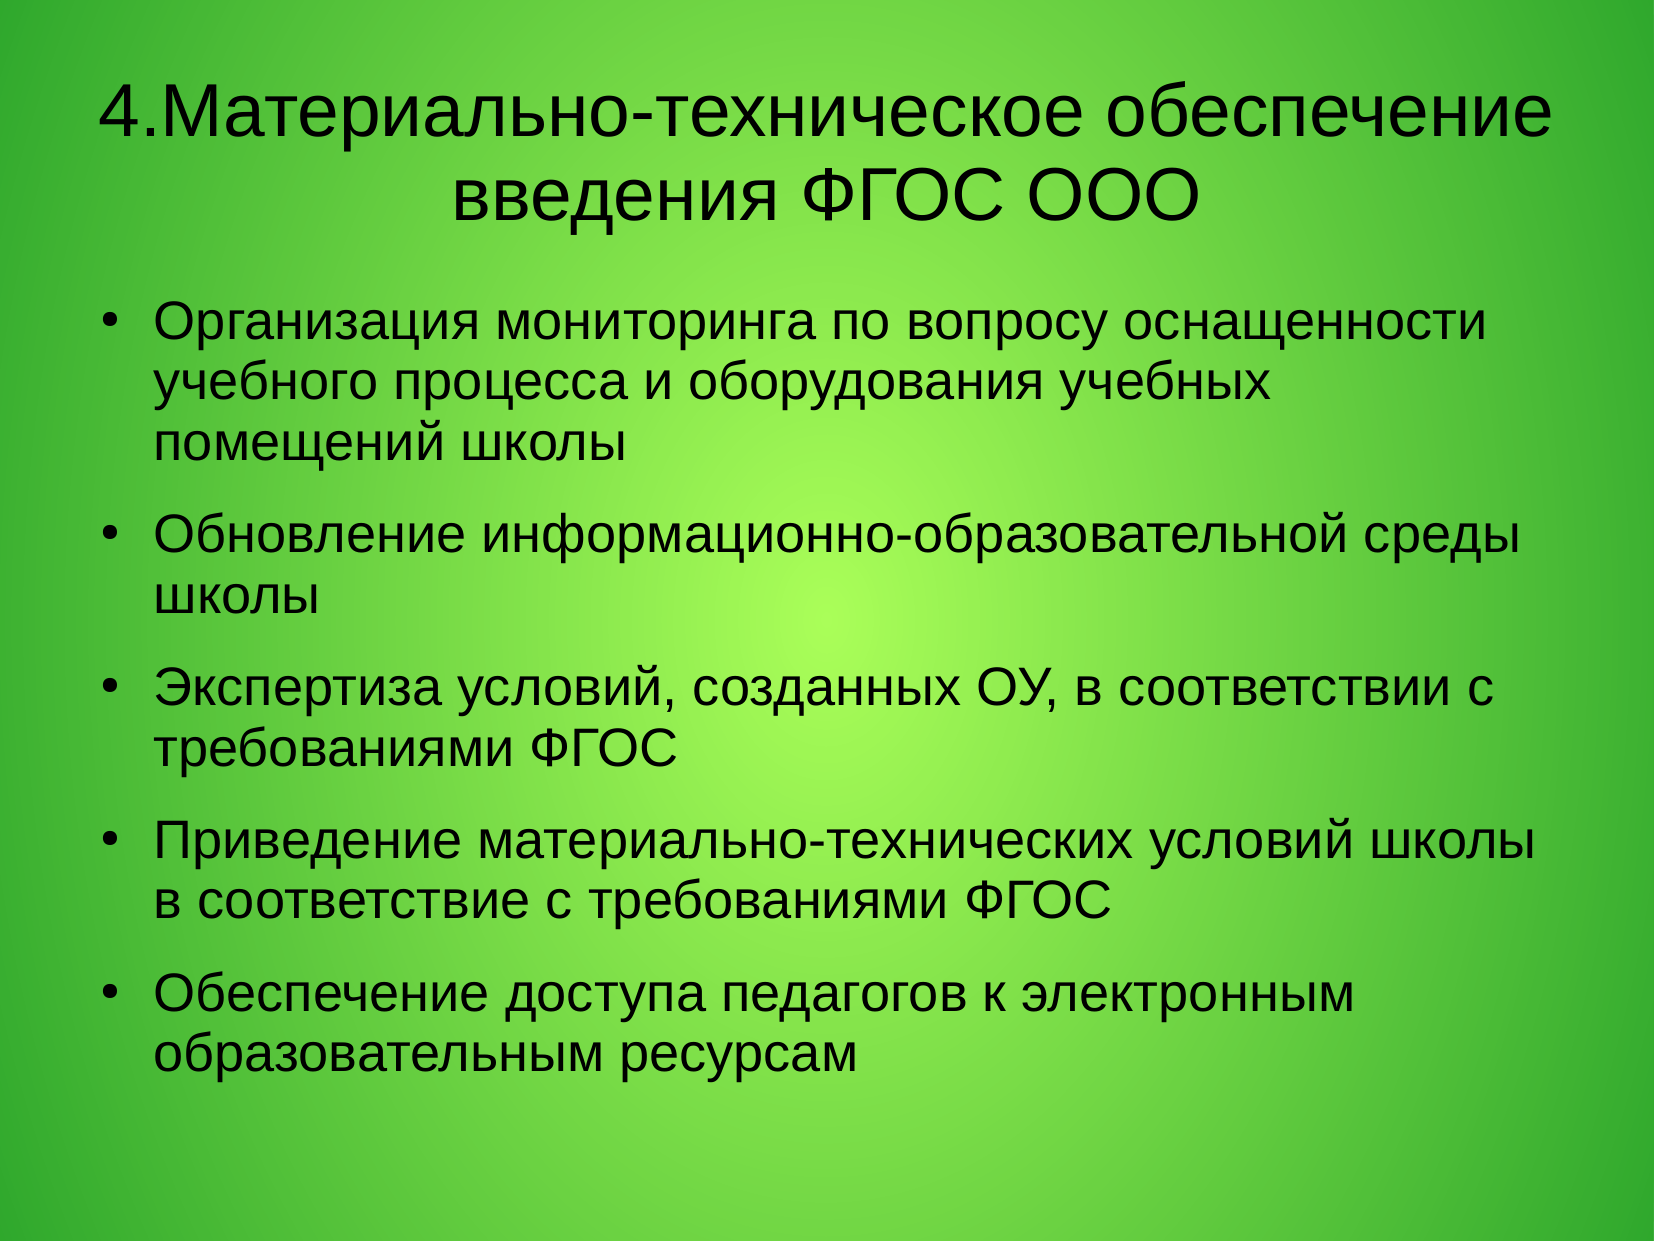

# 4.Материально-техническое обеспечение введения ФГОС ООО
Организация мониторинга по вопросу оснащенности учебного процесса и оборудования учебных помещений школы
Обновление информационно-образовательной среды школы
Экспертиза условий, созданных ОУ, в соответствии с требованиями ФГОС
Приведение материально-технических условий школы в соответствие с требованиями ФГОС
Обеспечение доступа педагогов к электронным образовательным ресурсам